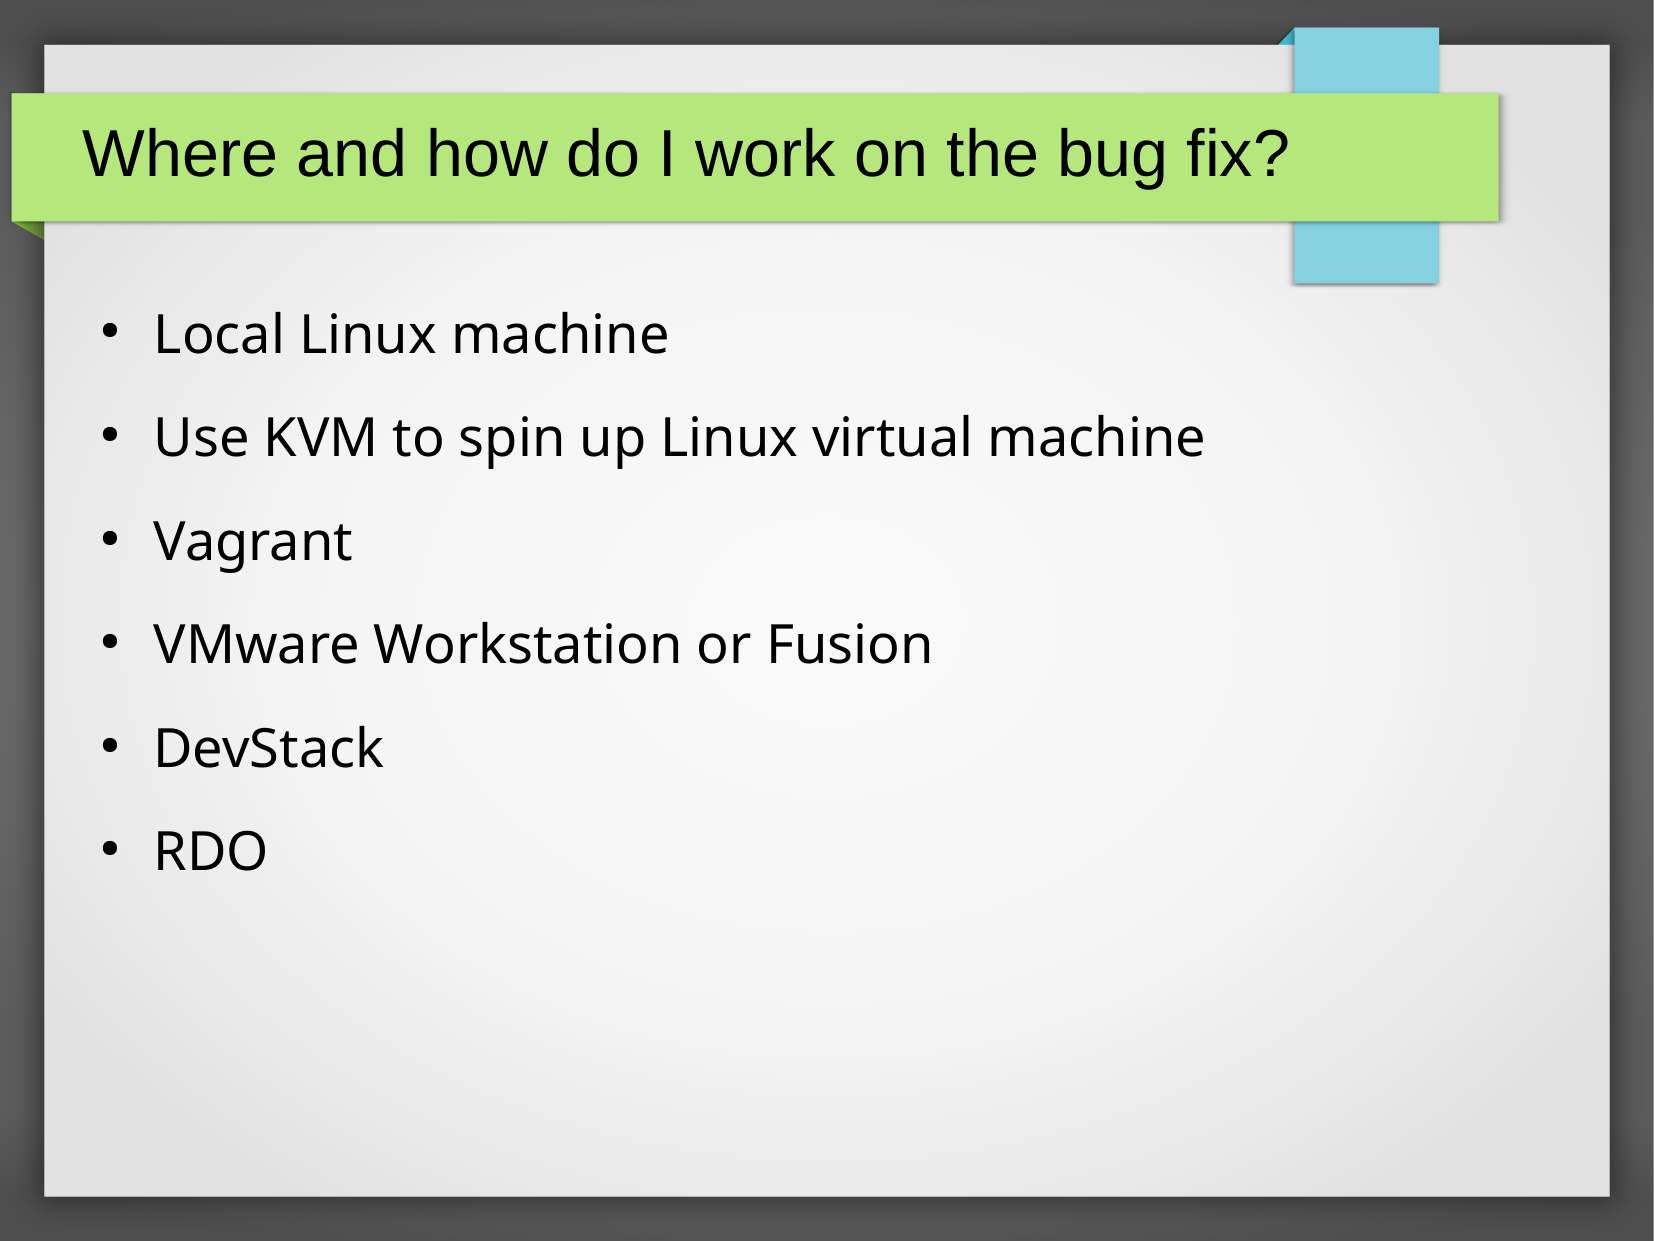

# Where and how do I work on the bug fix?
Local Linux machine
Use KVM to spin up Linux virtual machine
Vagrant
VMware Workstation or Fusion
DevStack
RDO